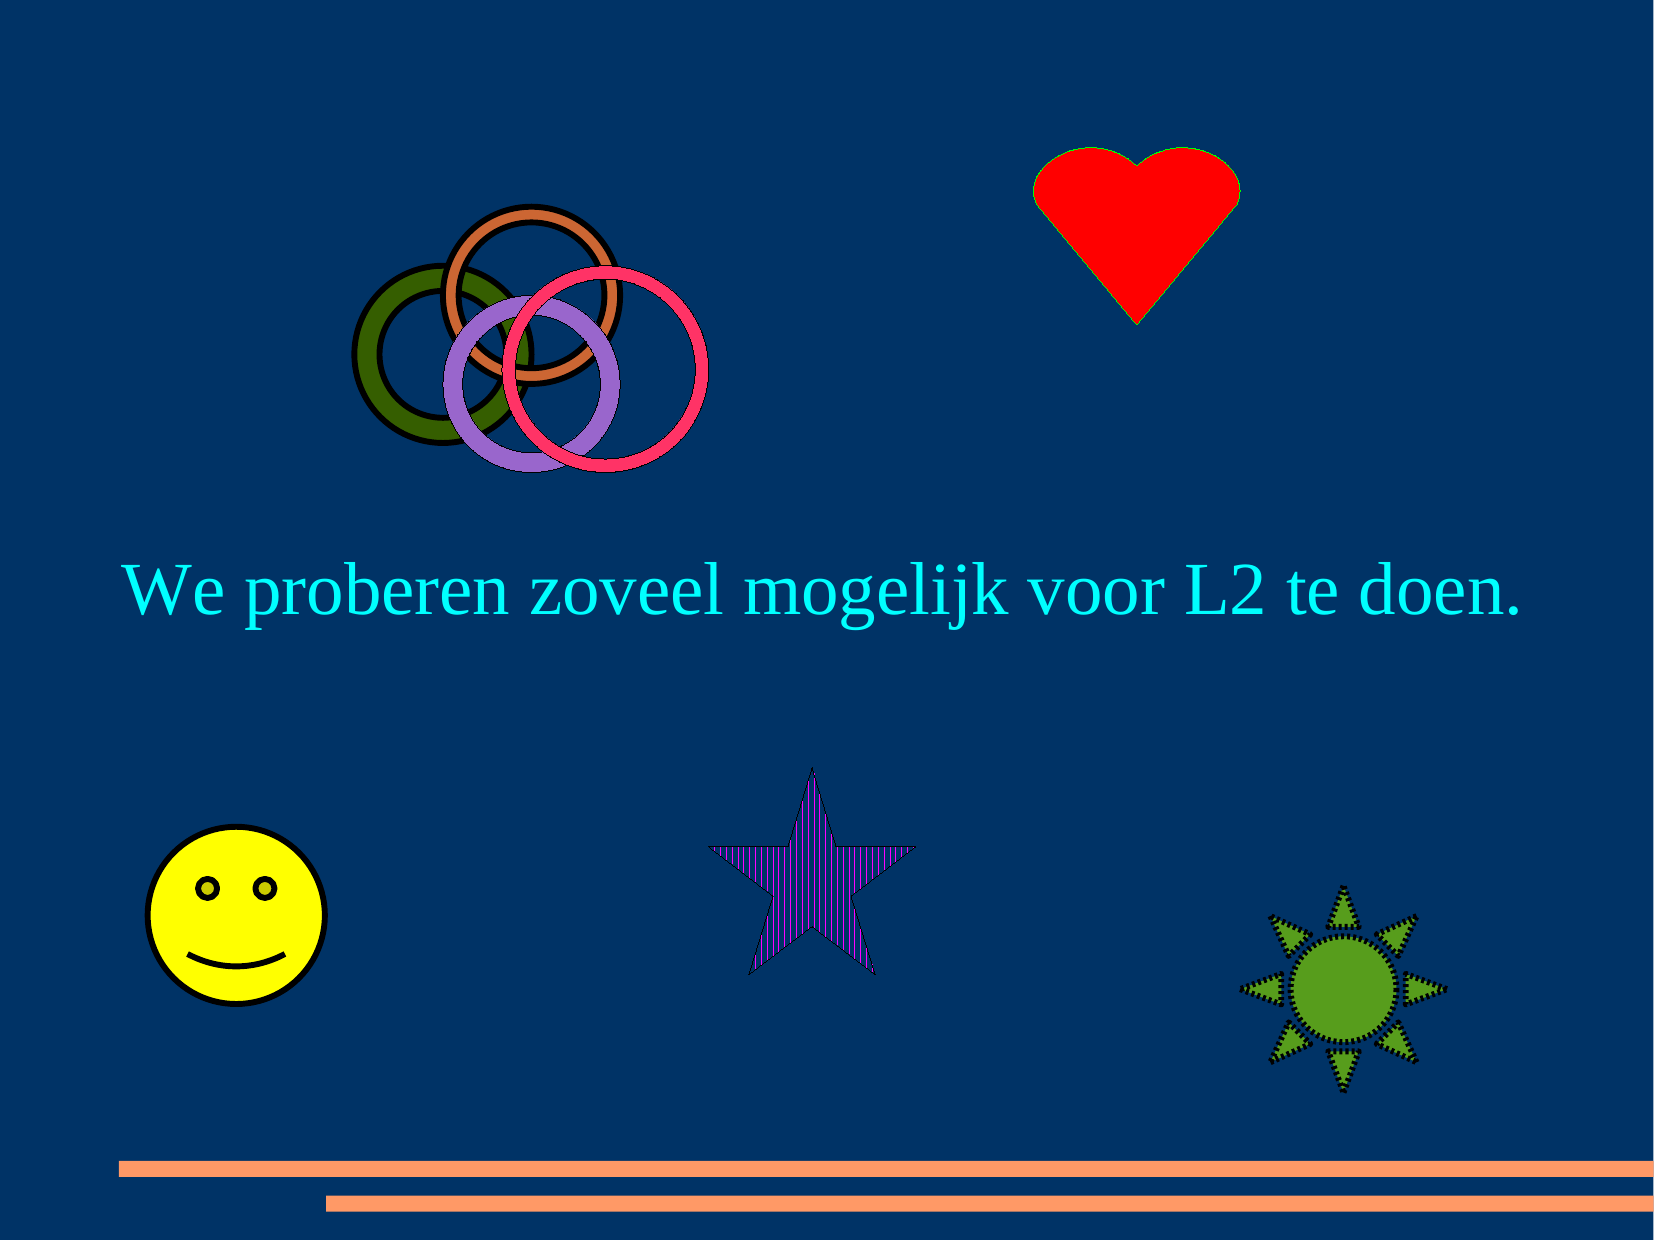

# We proberen zoveel mogelijk voor L2 te doen.